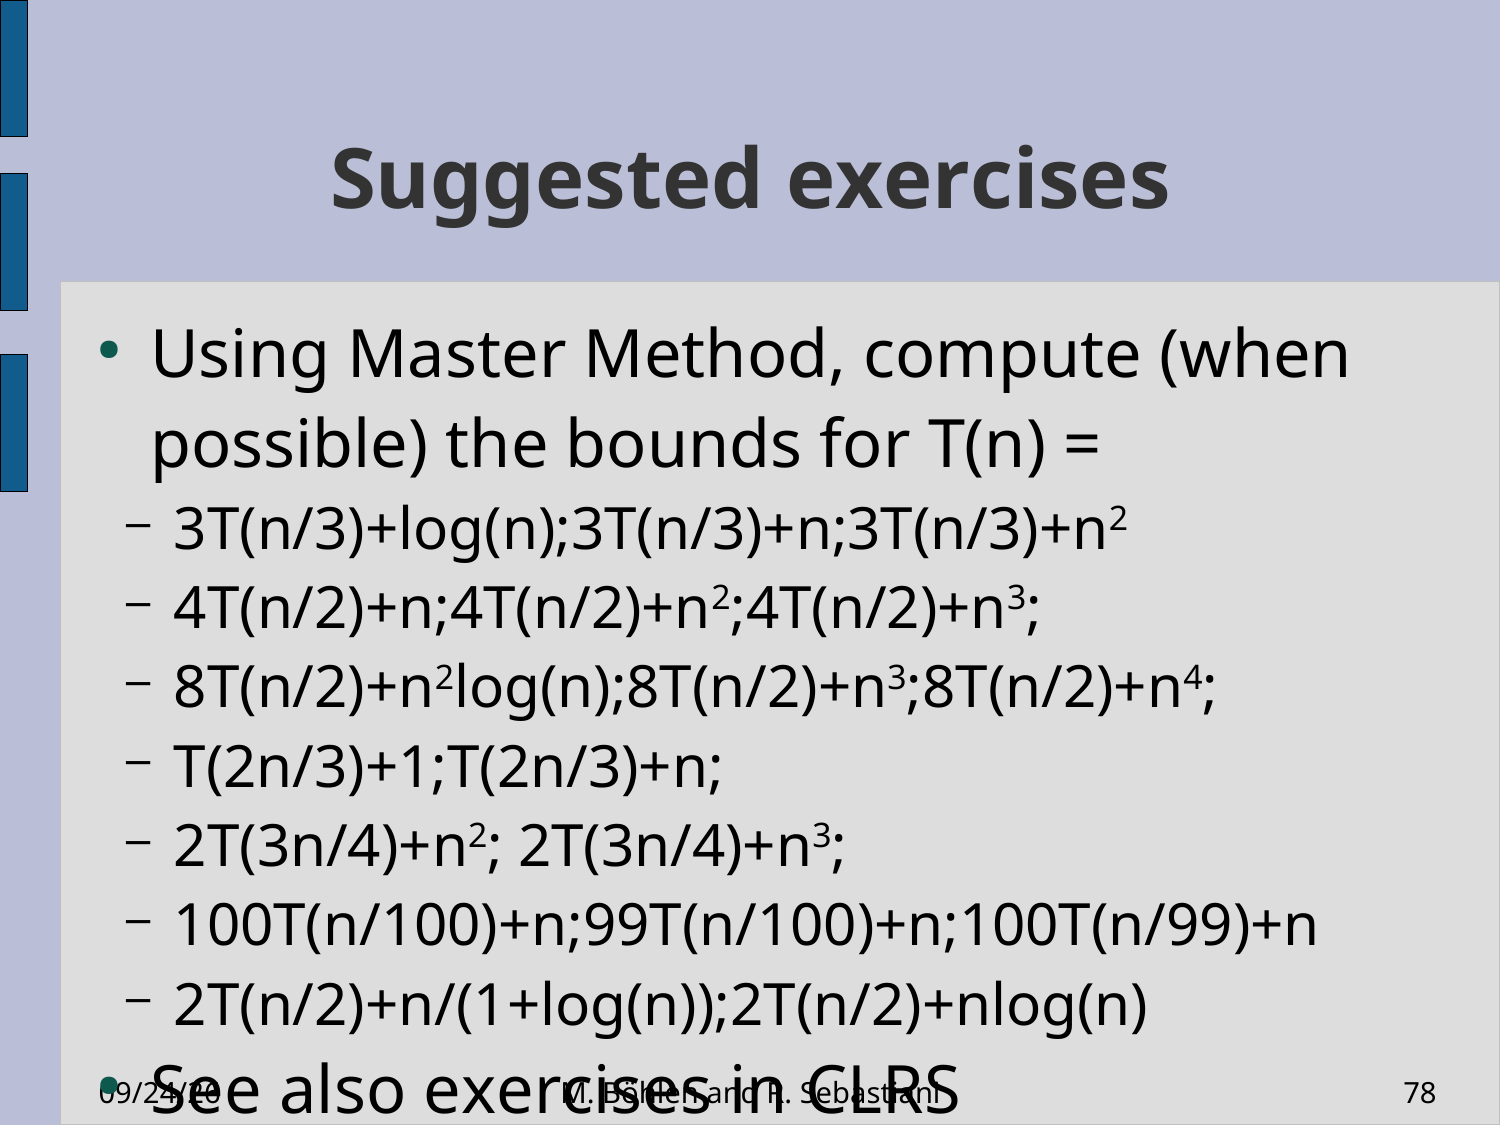

# Suggested exercises
Using Master Method, compute (when possible) the bounds for T(n) =
3T(n/3)+log(n);3T(n/3)+n;3T(n/3)+n2
4T(n/2)+n;4T(n/2)+n2;4T(n/2)+n3;
8T(n/2)+n2log(n);8T(n/2)+n3;8T(n/2)+n4;
T(2n/3)+1;T(2n/3)+n;
2T(3n/4)+n2; 2T(3n/4)+n3;
100T(n/100)+n;99T(n/100)+n;100T(n/99)+n
2T(n/2)+n/(1+log(n));2T(n/2)+nlog(n)
See also exercises in CLRS
M. Böhlen and R. Sebastiani
78